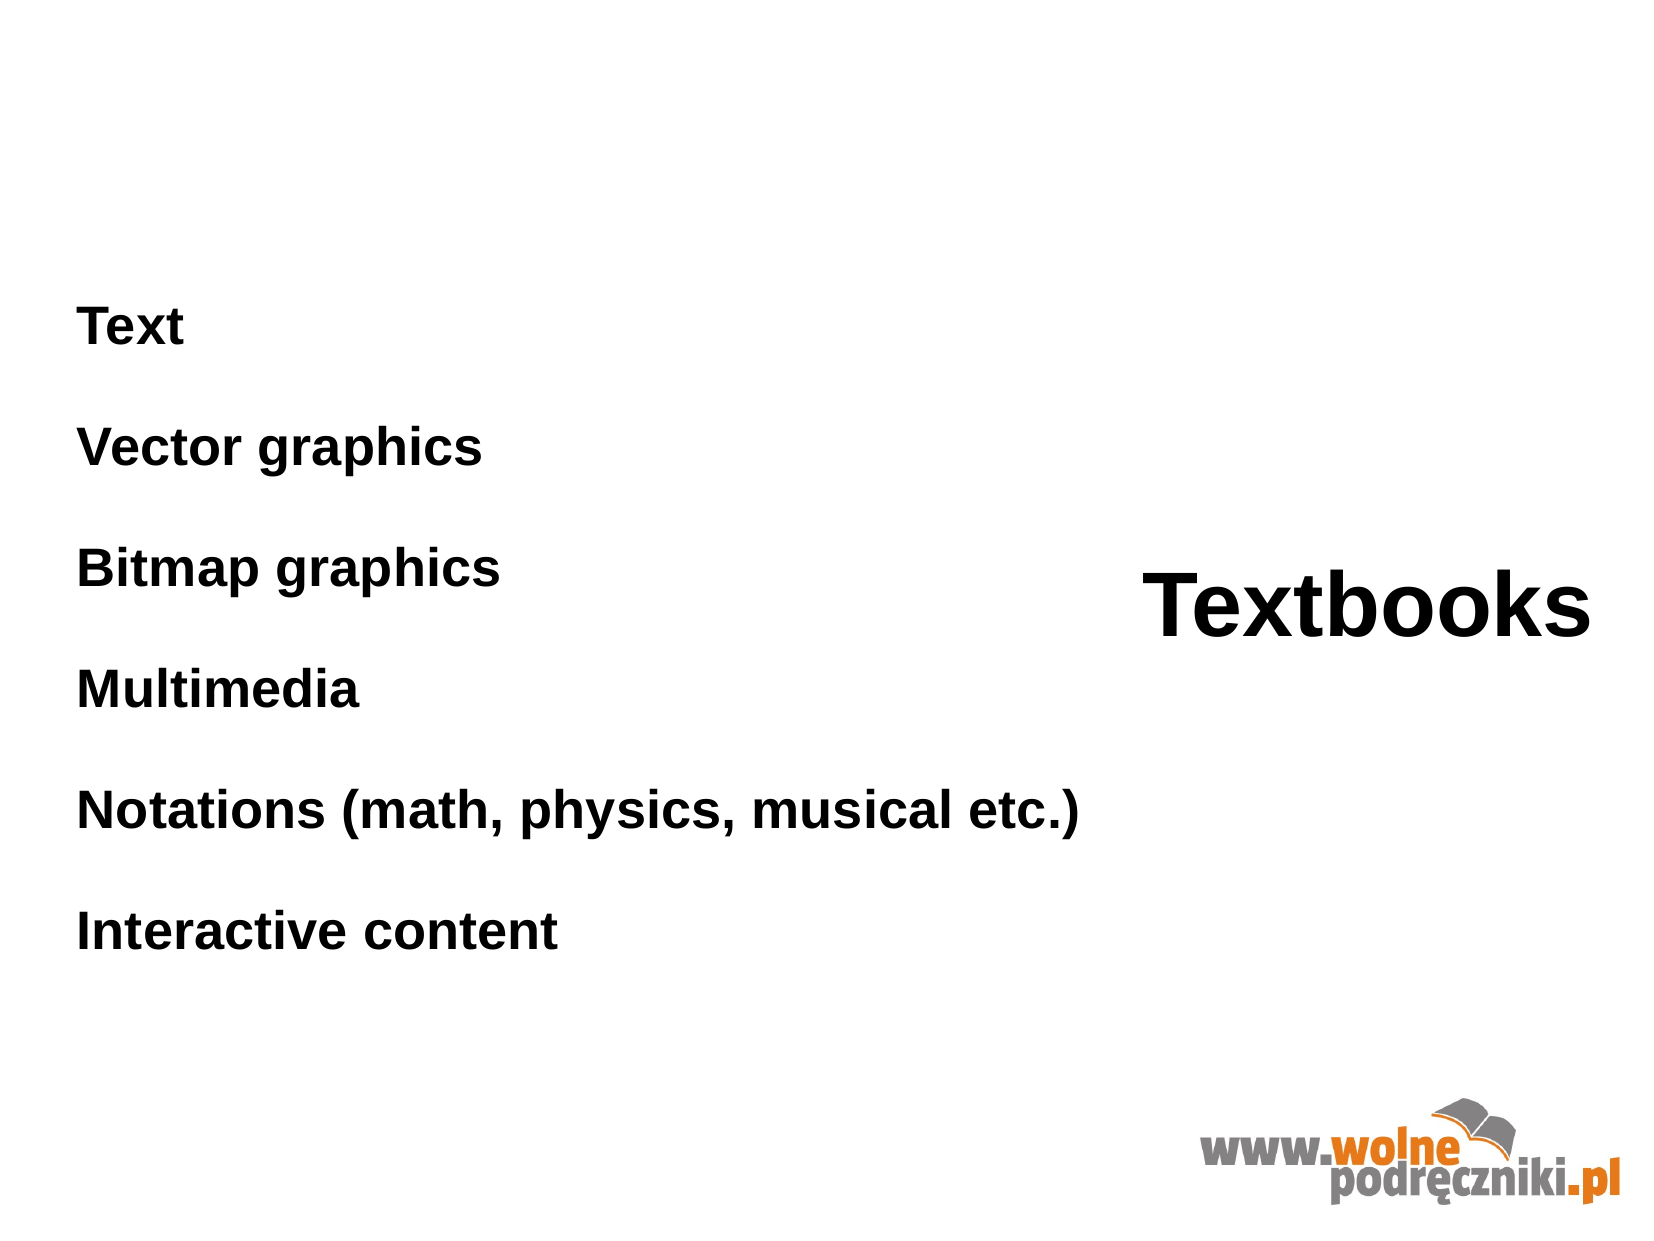

# Text
Vector graphics
Bitmap graphics
Multimedia
Notations (math, physics, musical etc.)
Interactive content
Textbooks